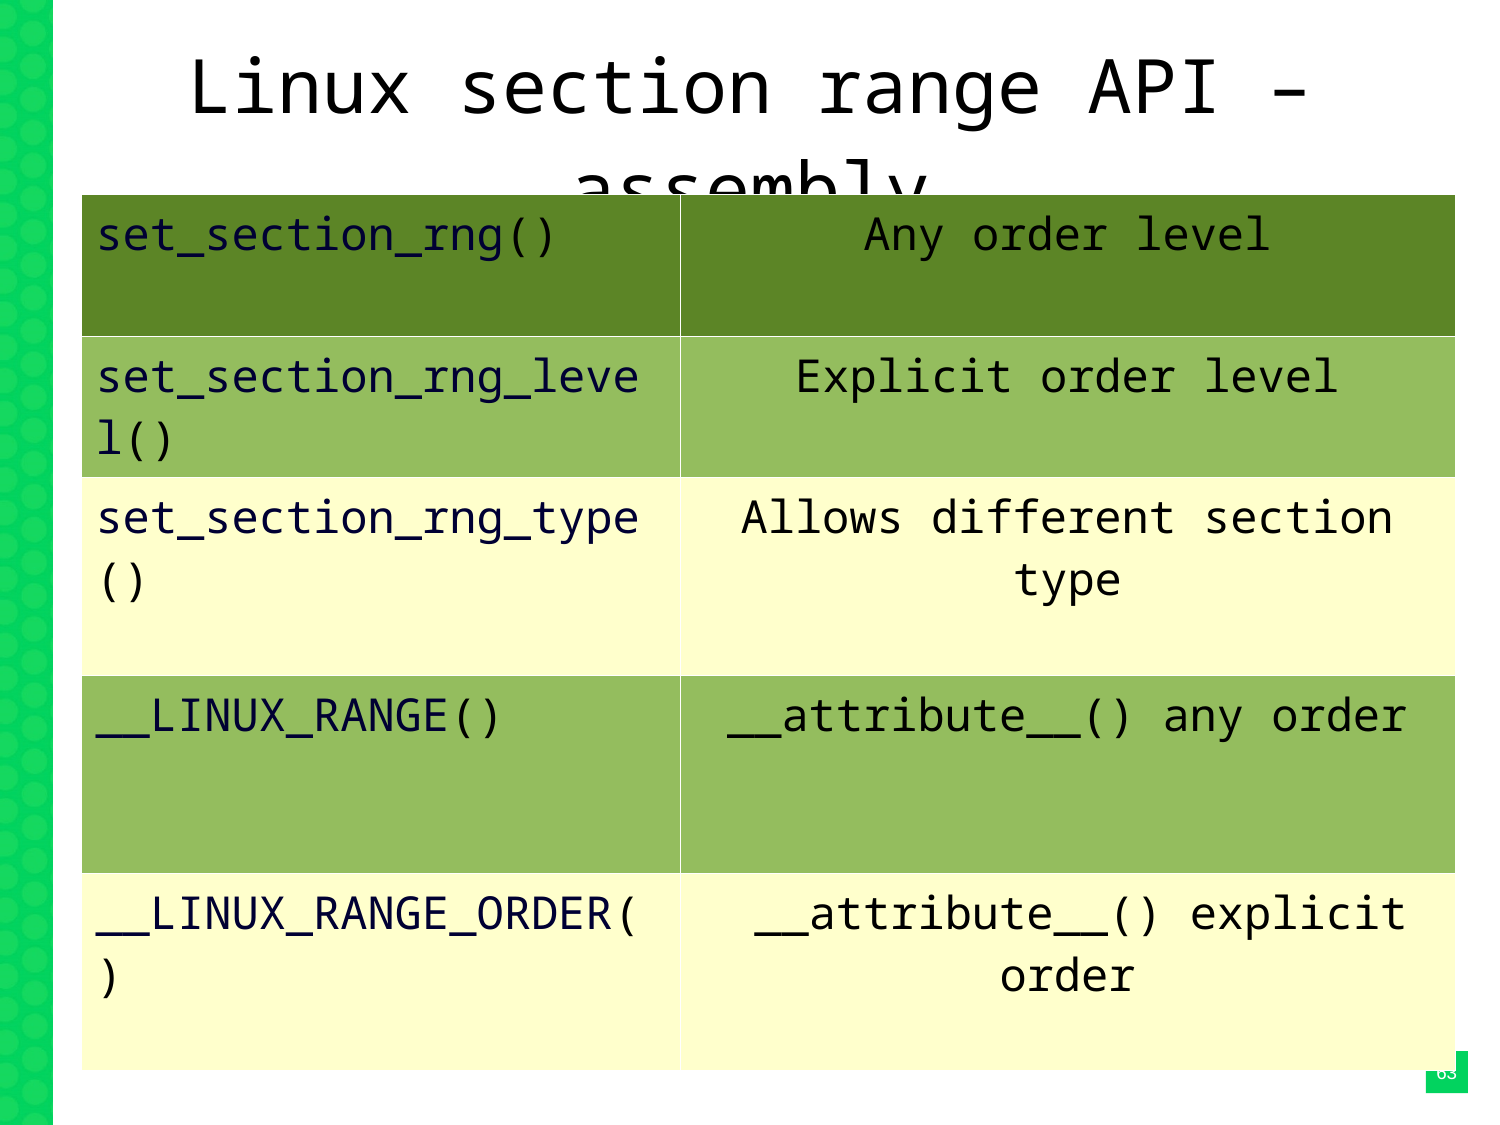

# Linux section range API – assembly
| set\_section\_rng() | Any order level |
| --- | --- |
| set\_section\_rng\_level() | Explicit order level |
| set\_section\_rng\_type() | Allows different section type |
| \_\_LINUX\_RANGE() | \_\_attribute\_\_() any order |
| \_\_LINUX\_RANGE\_ORDER() | \_\_attribute\_\_() explicit order |